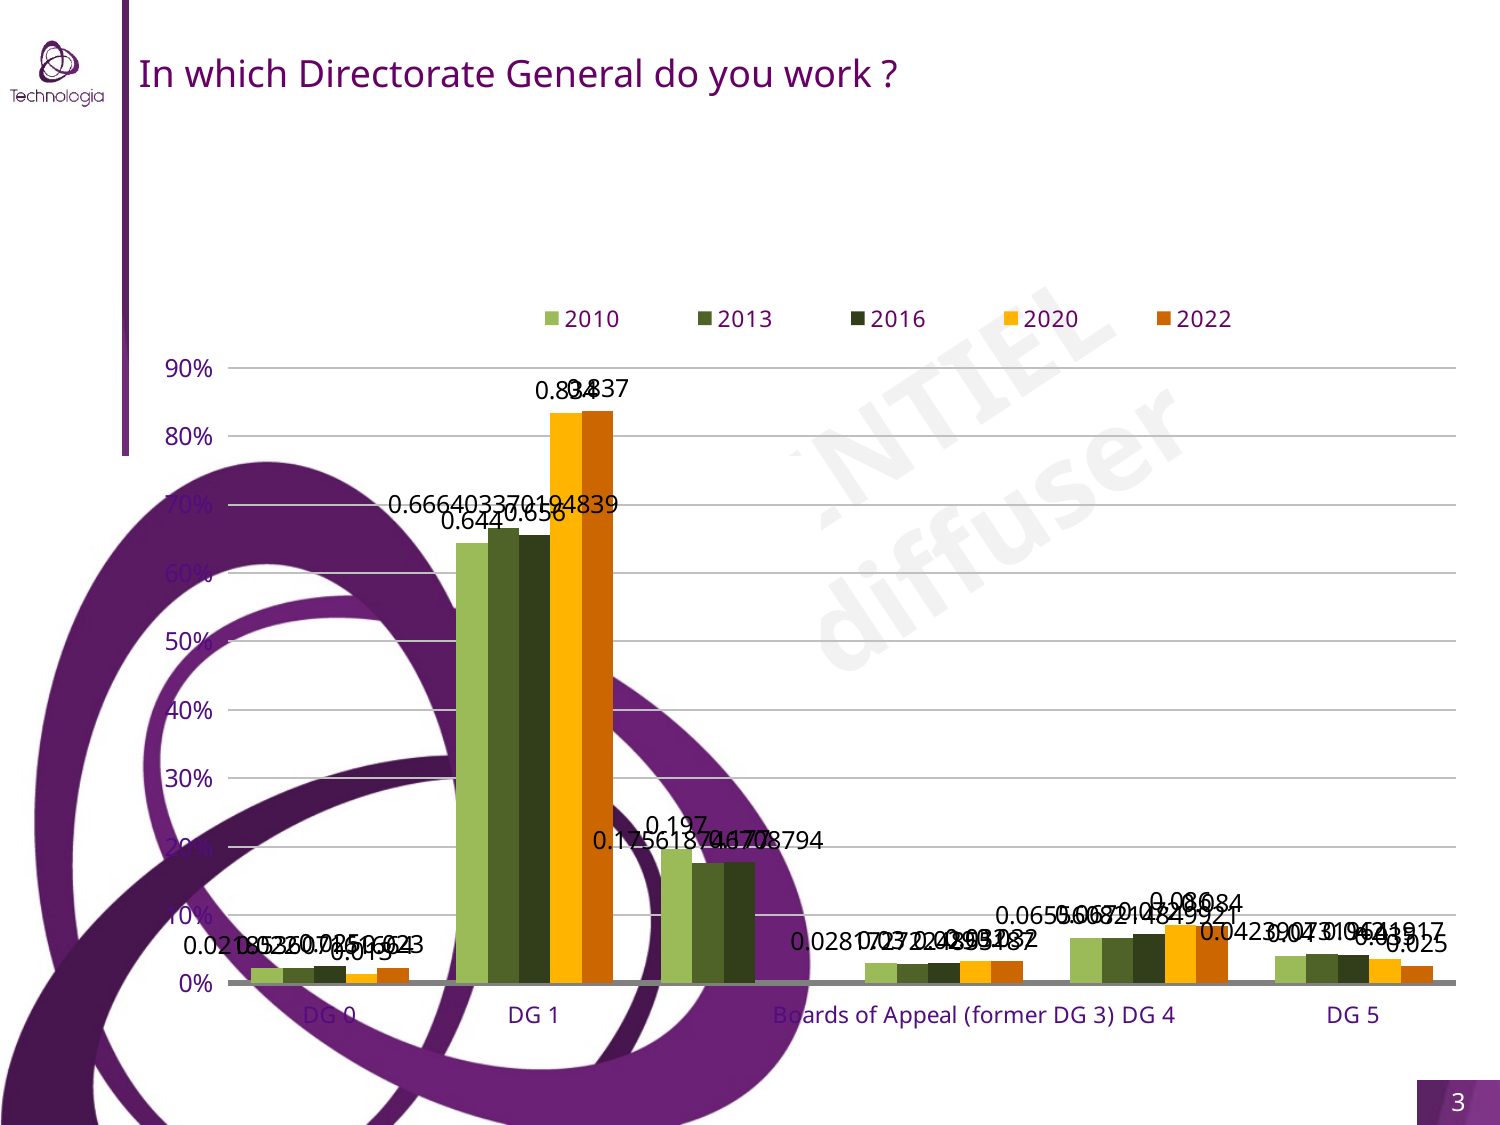

# In which Directorate General do you work ?
### Chart
| Category | 2010 | 2013 | 2016 | 2020 | 2022 |
|---|---|---|---|---|---|
| DG 0 | 0.022 | 0.021853607161664 | 0.025 | 0.013 | 0.023 |
| DG 1 | 0.644 | 0.666403370194839 | 0.656 | 0.834 | 0.837 |
| None | 0.197 | 0.175618746708794 | 0.177 | None | None |
| Boards of Appeal (former DG 3) | 0.03 | 0.0281727224855187 | 0.029 | 0.032 | 0.032 |
| DG 4 | 0.067 | 0.0655608214849921 | 0.072 | 0.086 | 0.084 |
| DG 5 | 0.04 | 0.0423907319641917 | 0.042 | 0.035 | 0.025 |